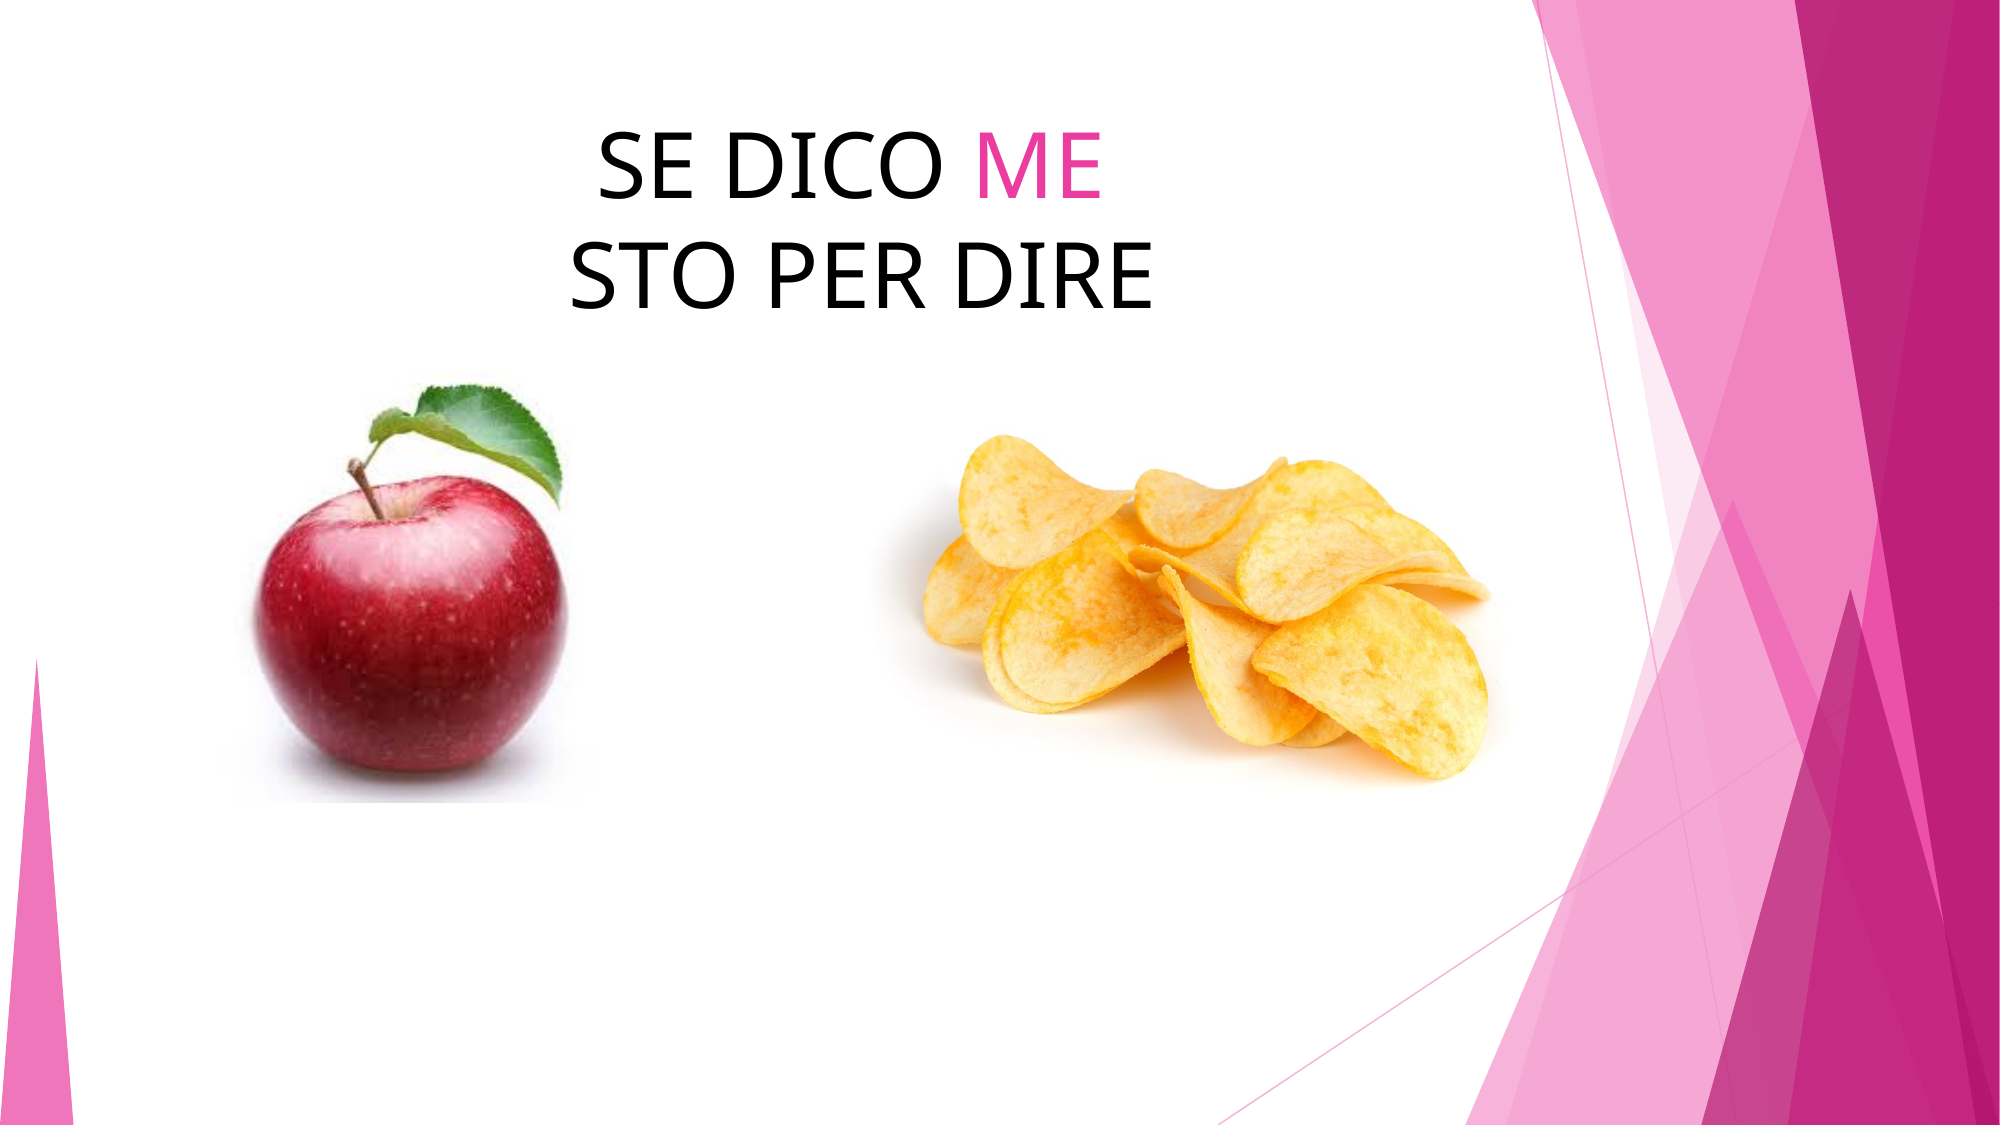

# SE DICO ME STO PER DIRE